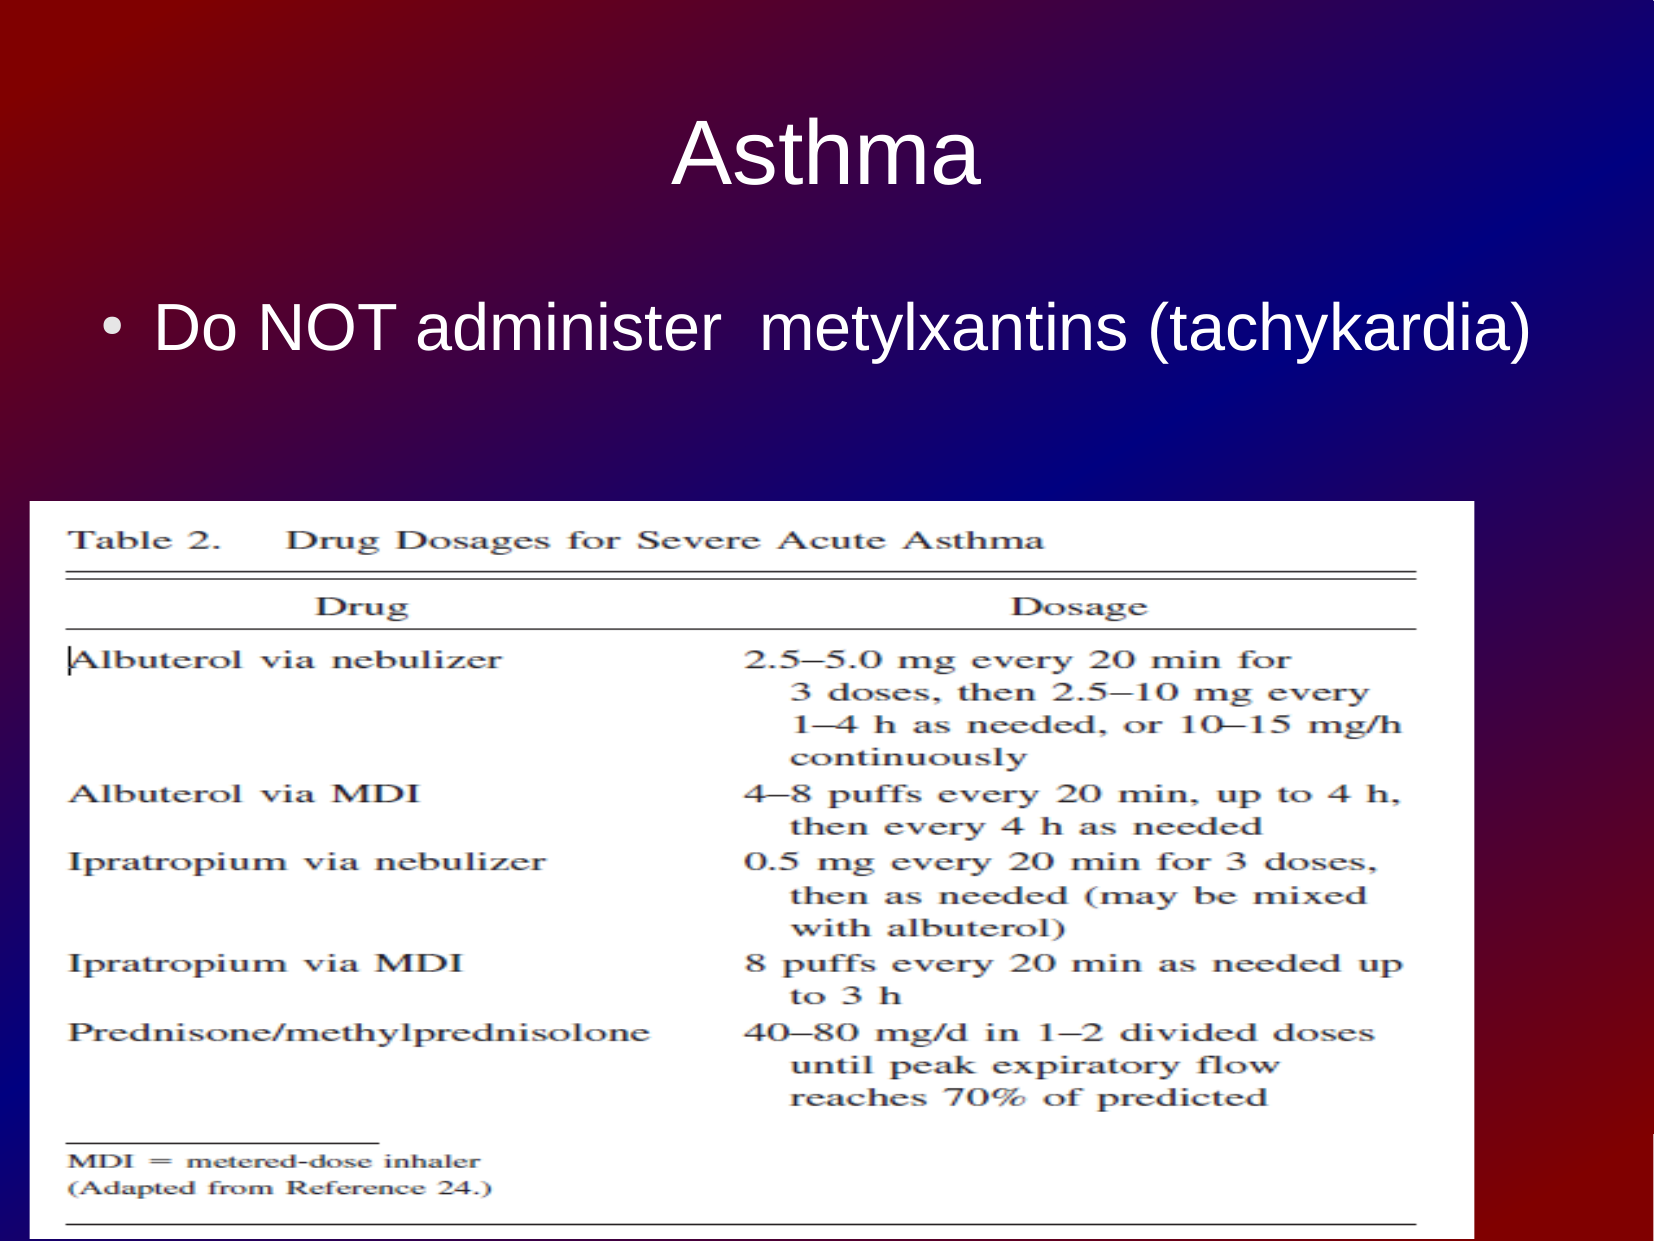

# Asthma
Do NOT administer metylxantins (tachykardia)